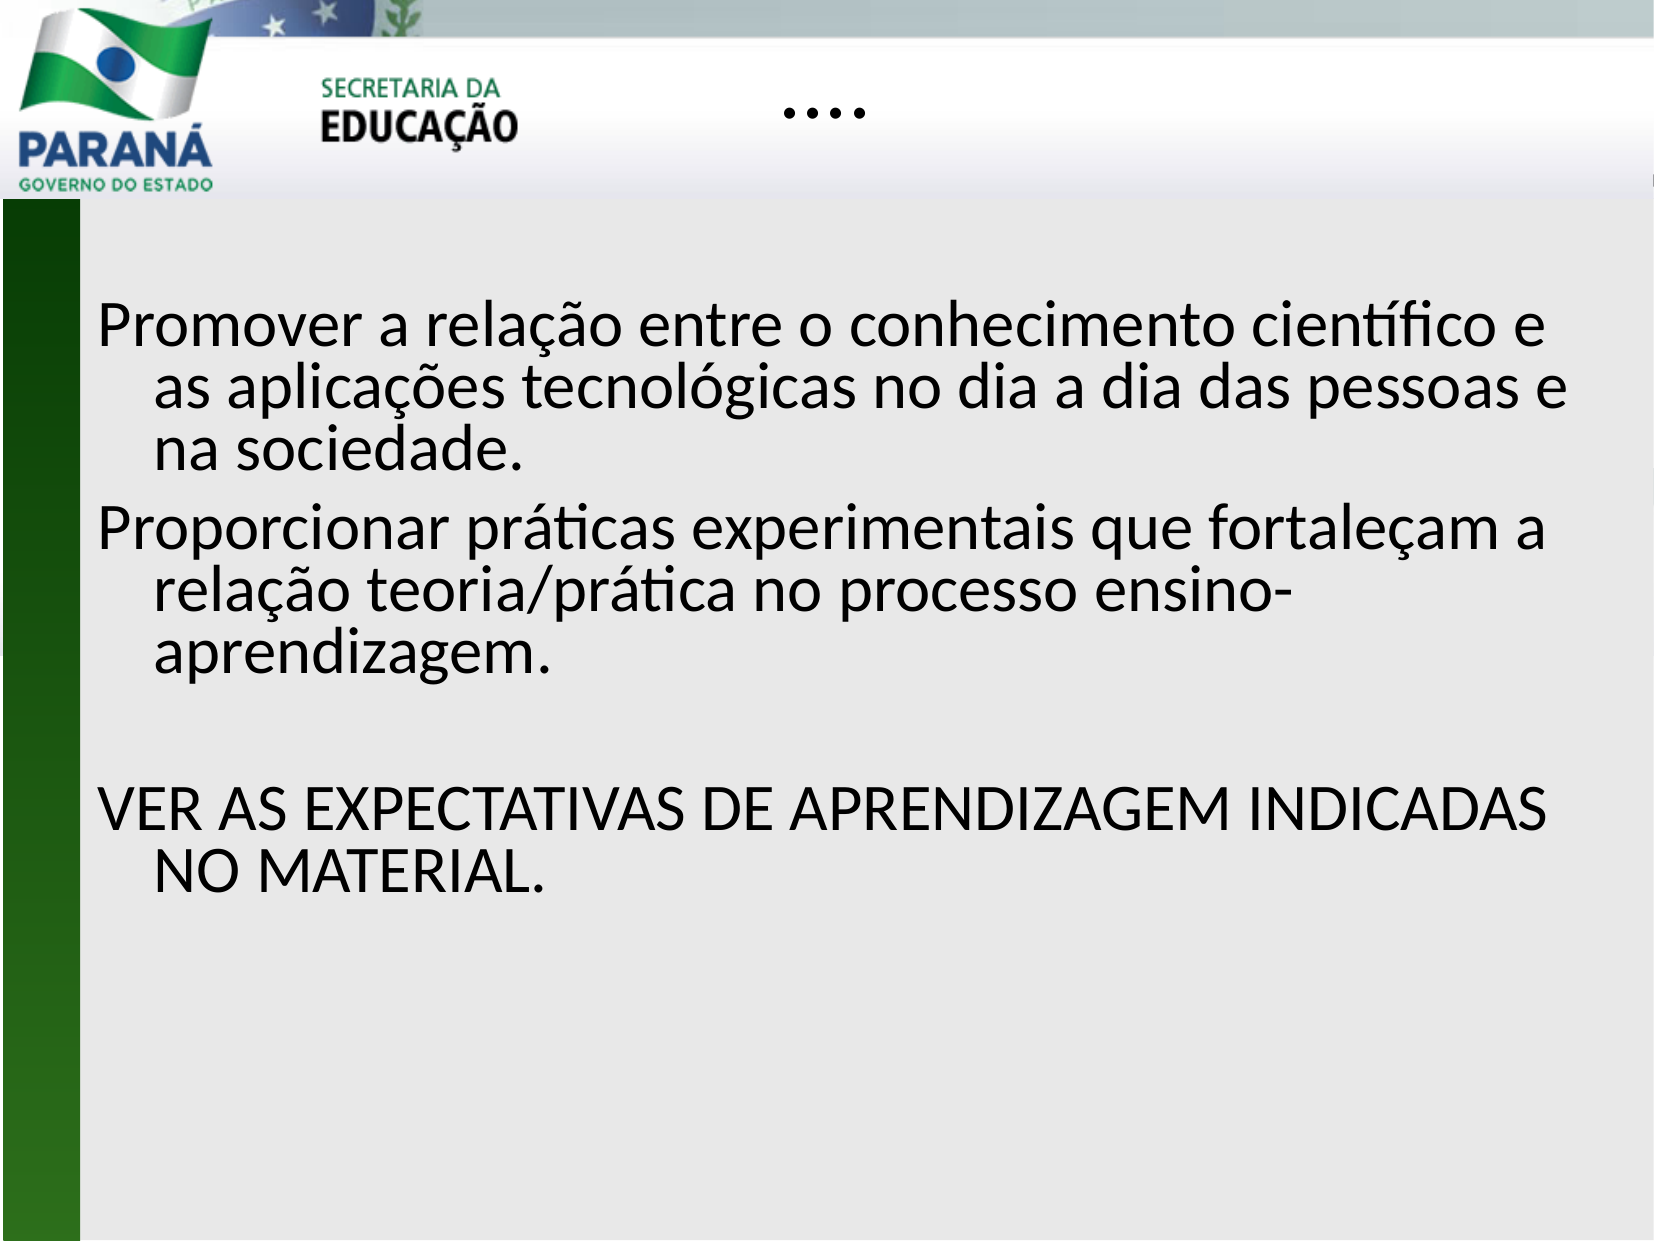

# ....
Promover a relação entre o conhecimento científico e as aplicações tecnológicas no dia a dia das pessoas e na sociedade.
Proporcionar práticas experimentais que fortaleçam a relação teoria/prática no processo ensino-aprendizagem.
VER AS EXPECTATIVAS DE APRENDIZAGEM INDICADAS NO MATERIAL.